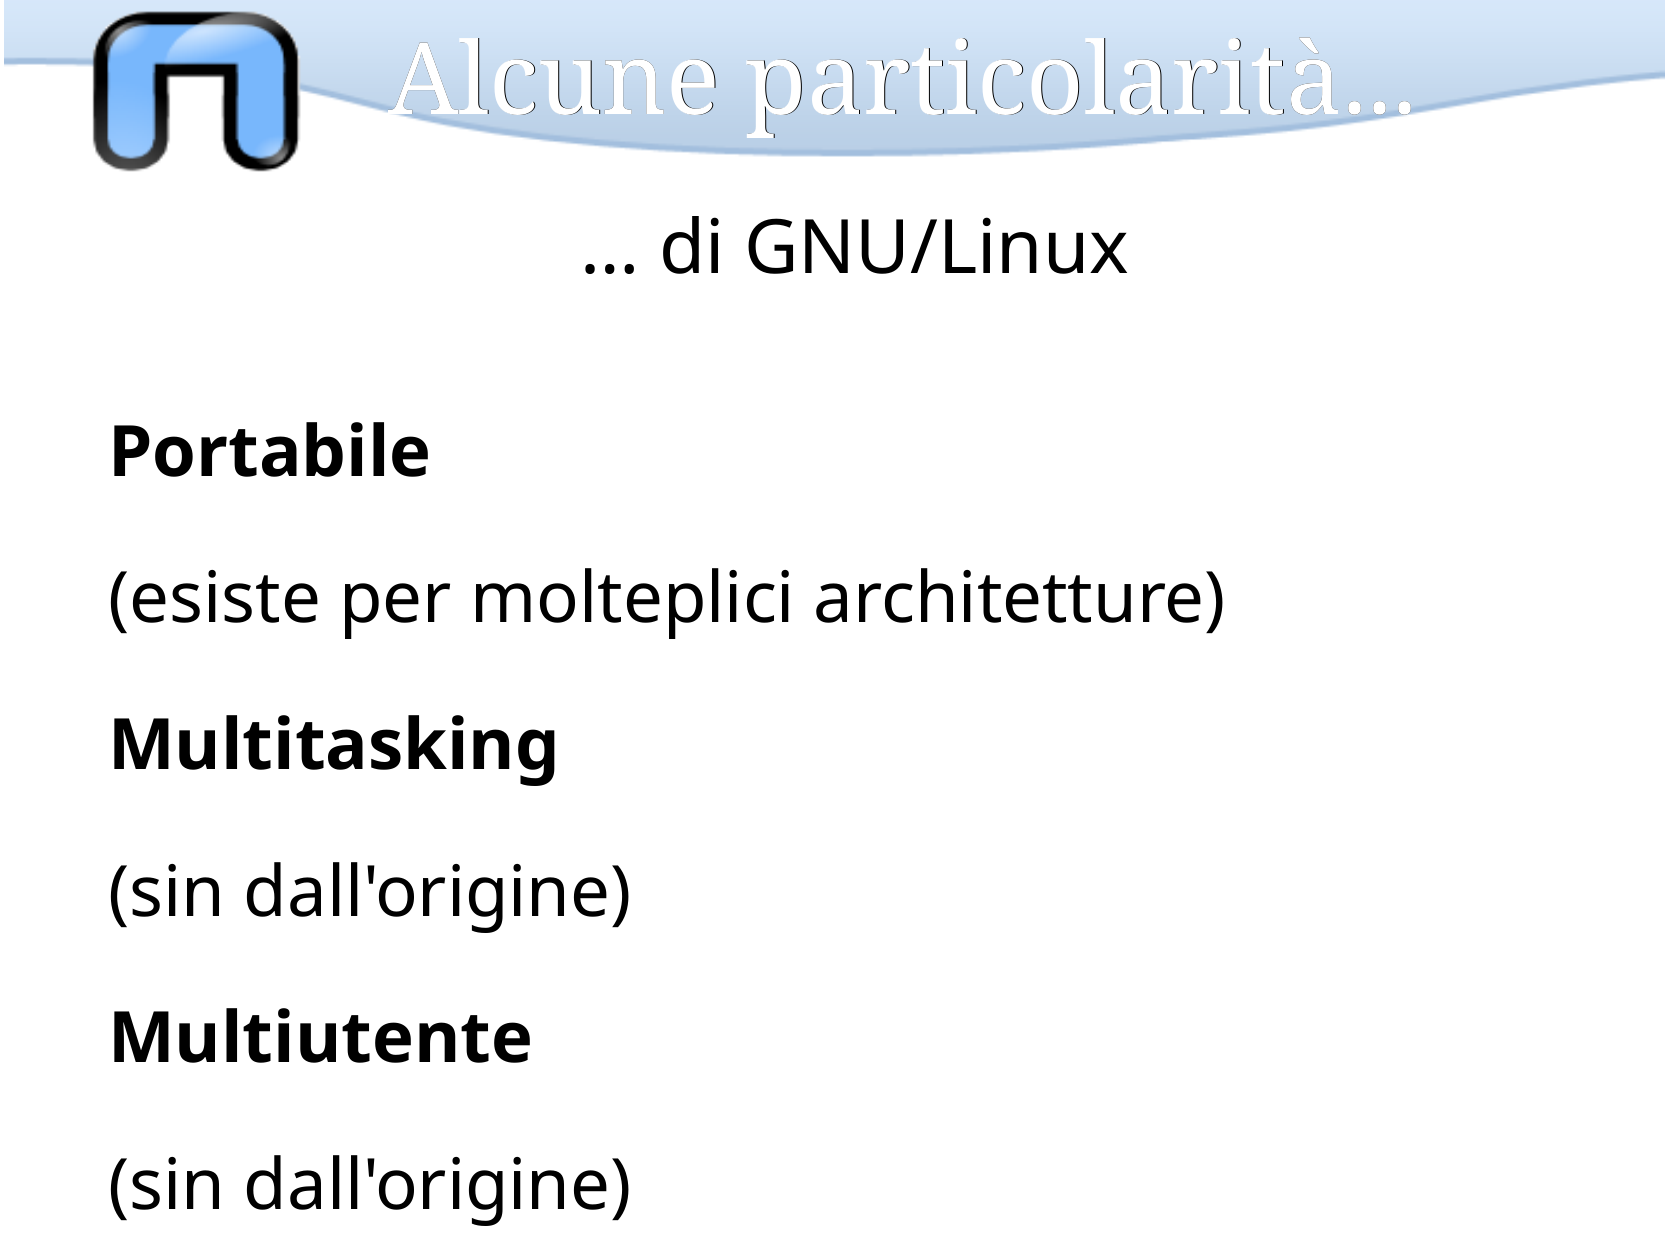

Alcune particolarità...
# … di GNU/Linux
Portabile
(esiste per molteplici architetture)
Multitasking
(sin dall'origine)
Multiutente
(sin dall'origine)